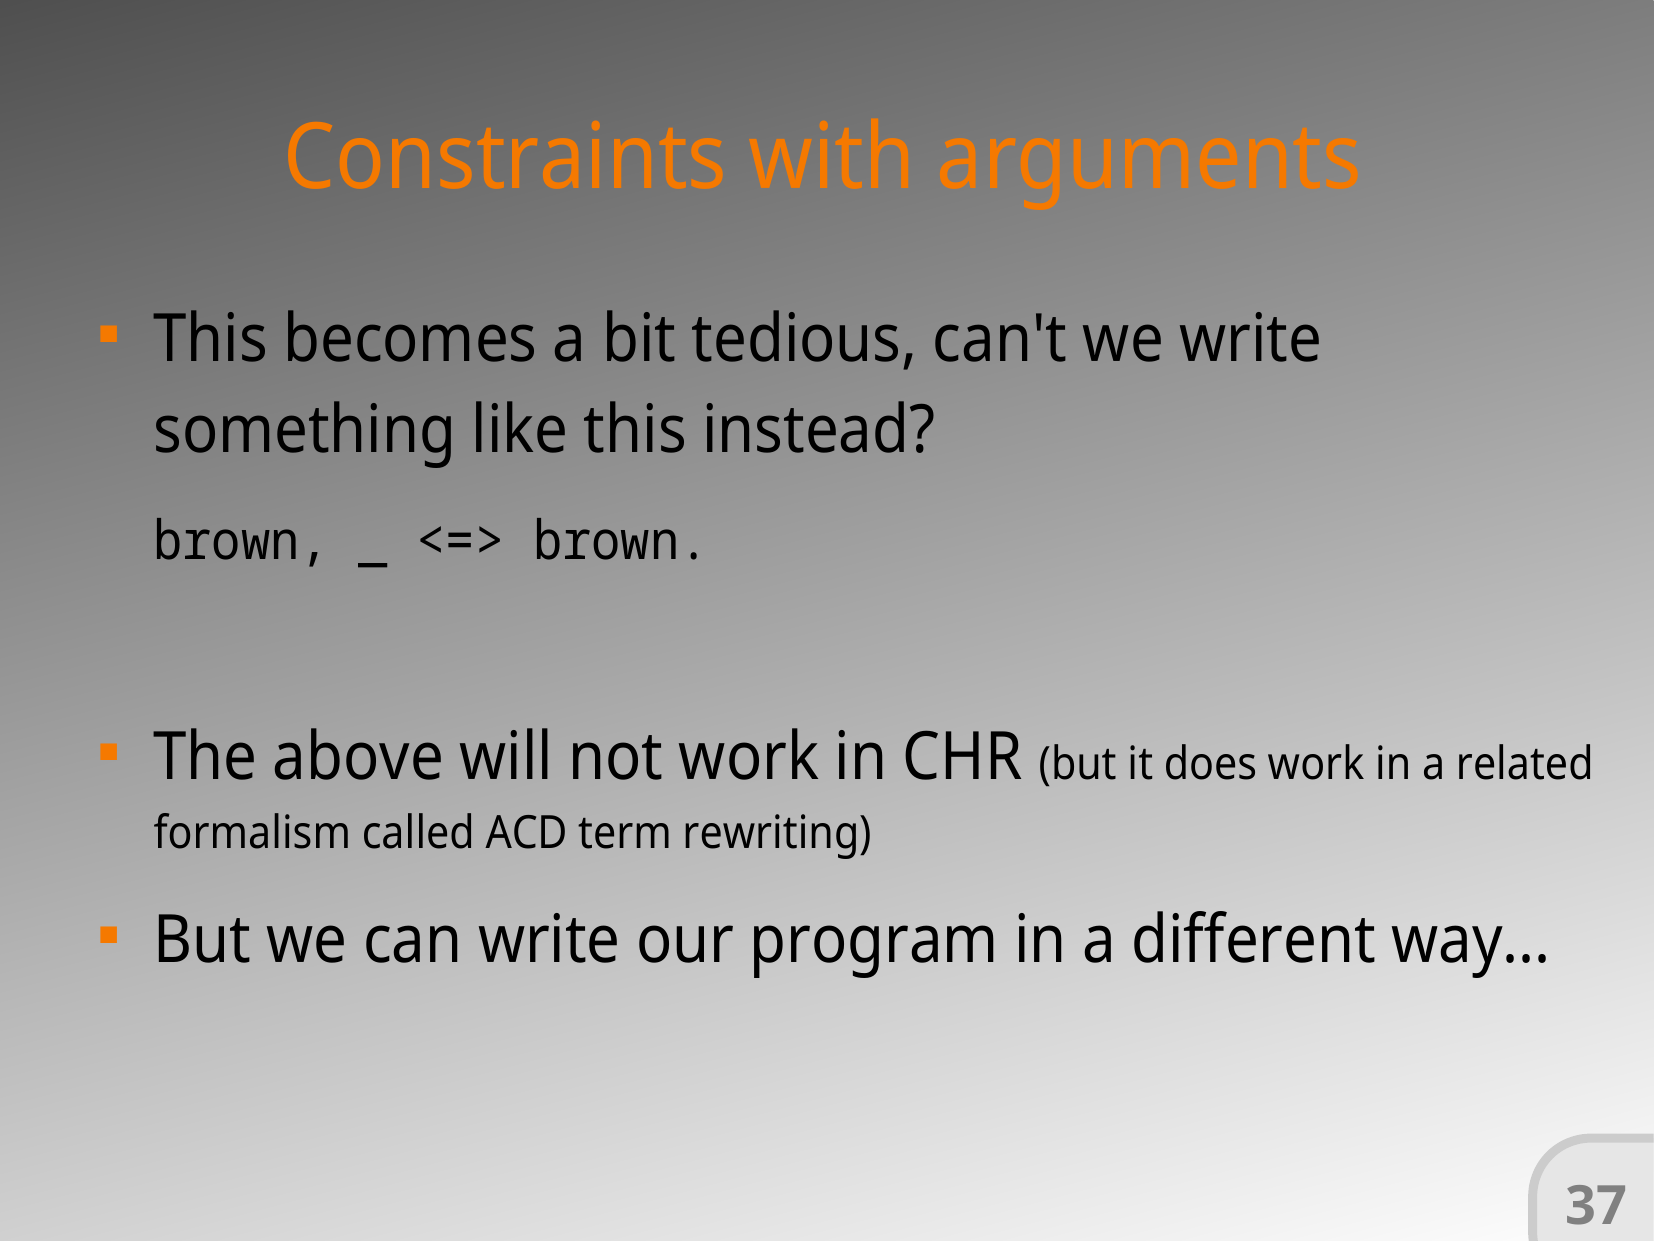

# Constraints with arguments
This becomes a bit tedious, can't we write something like this instead?
brown, _ <=> brown.
The above will not work in CHR (but it does work in a related formalism called ACD term rewriting)
But we can write our program in a different way...
37